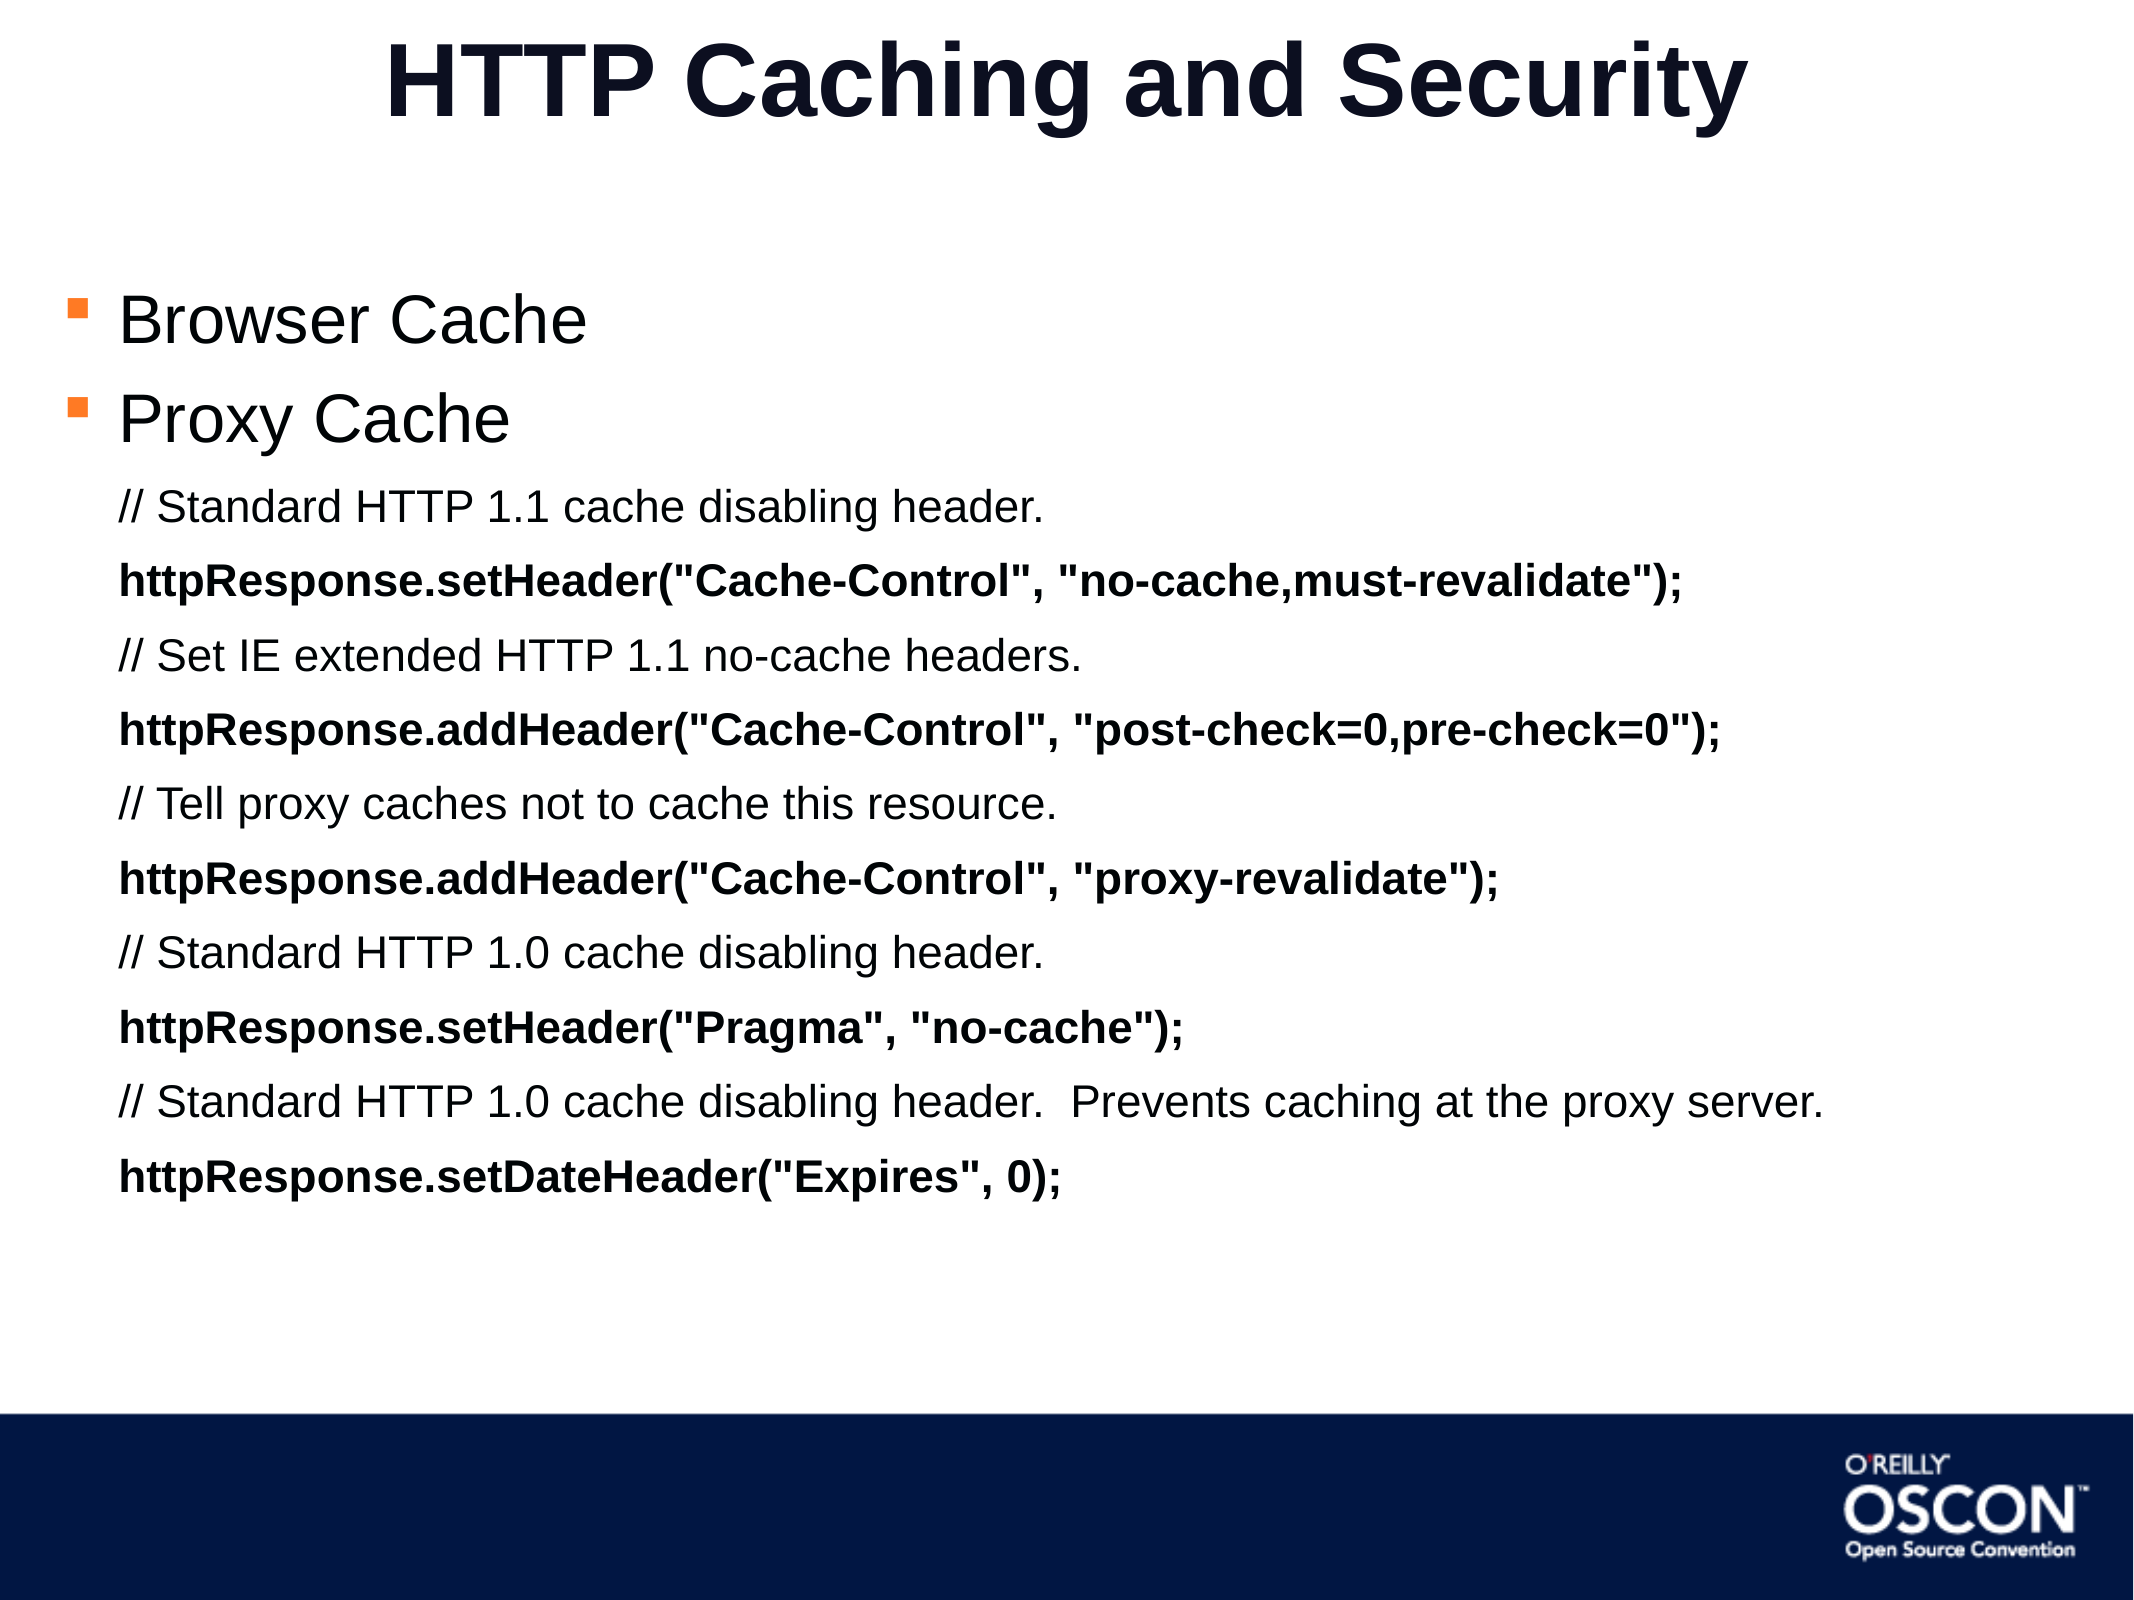

# HTTP Caching and Security
Browser Cache
Proxy Cache
// Standard HTTP 1.1 cache disabling header.
httpResponse.setHeader("Cache-Control", "no-cache,must-revalidate");
// Set IE extended HTTP 1.1 no-cache headers.
httpResponse.addHeader("Cache-Control", "post-check=0,pre-check=0");
// Tell proxy caches not to cache this resource.
httpResponse.addHeader("Cache-Control", "proxy-revalidate");
// Standard HTTP 1.0 cache disabling header.
httpResponse.setHeader("Pragma", "no-cache");
// Standard HTTP 1.0 cache disabling header. Prevents caching at the proxy server.
httpResponse.setDateHeader("Expires", 0);